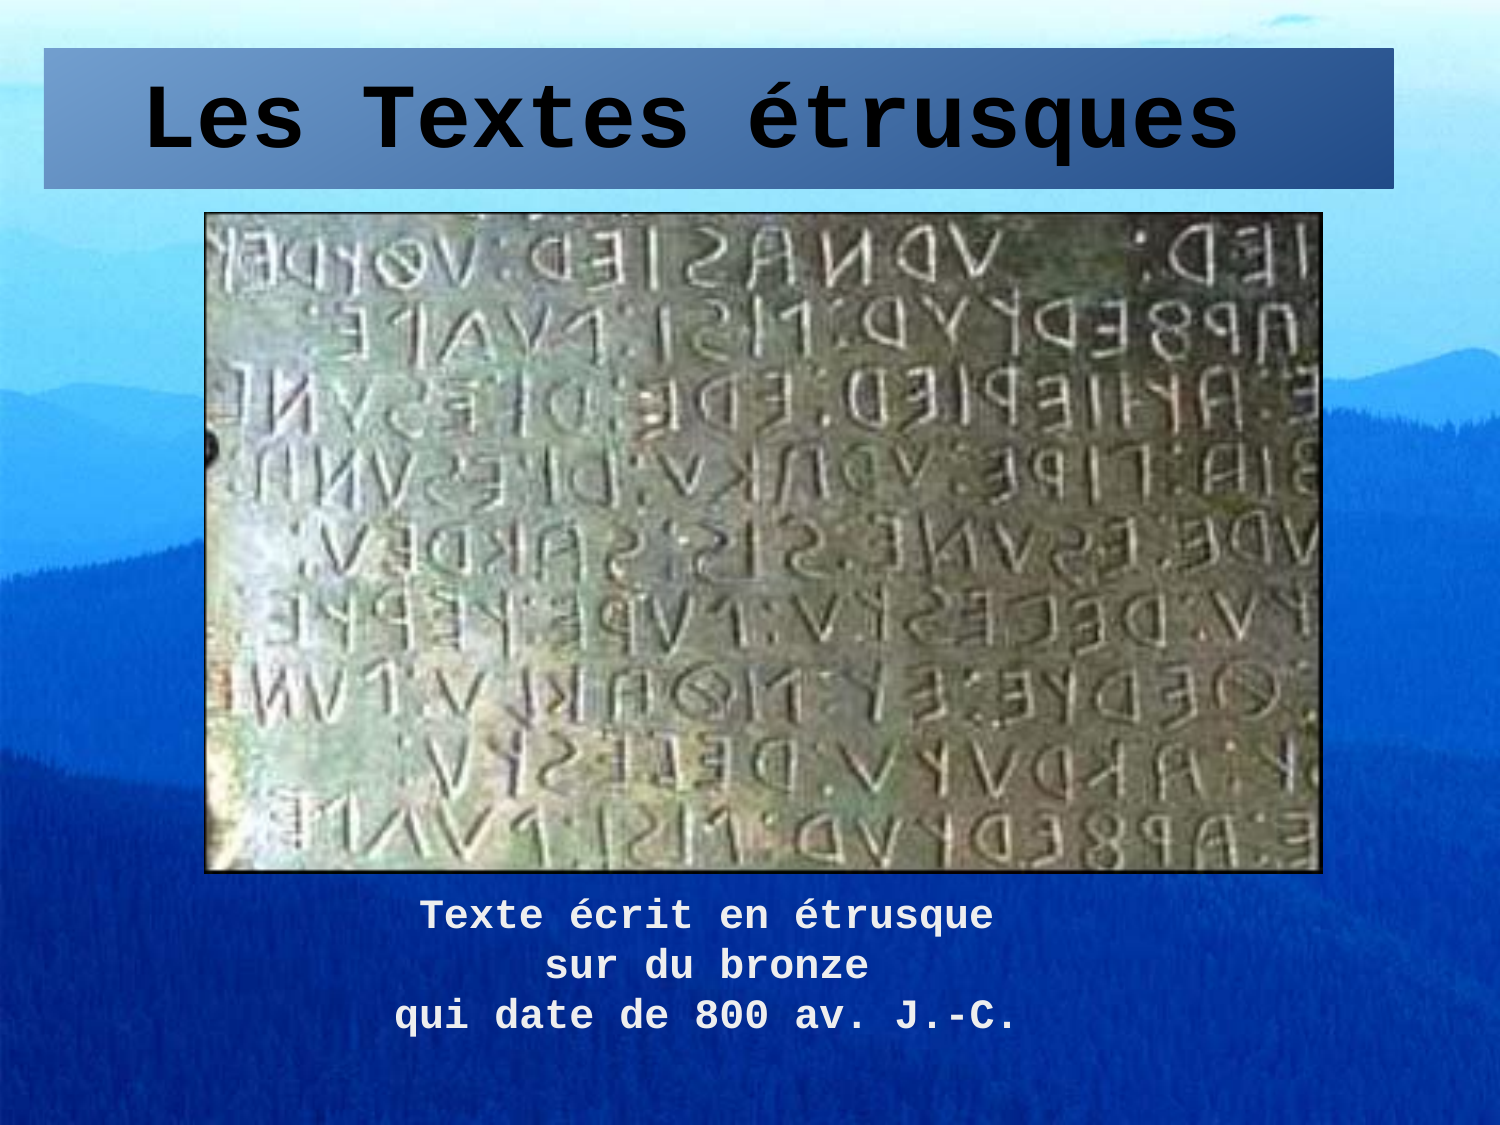

# Les Textes étrusques
Texte écrit en étrusque
sur du bronze
qui date de 800 av. J.-C.